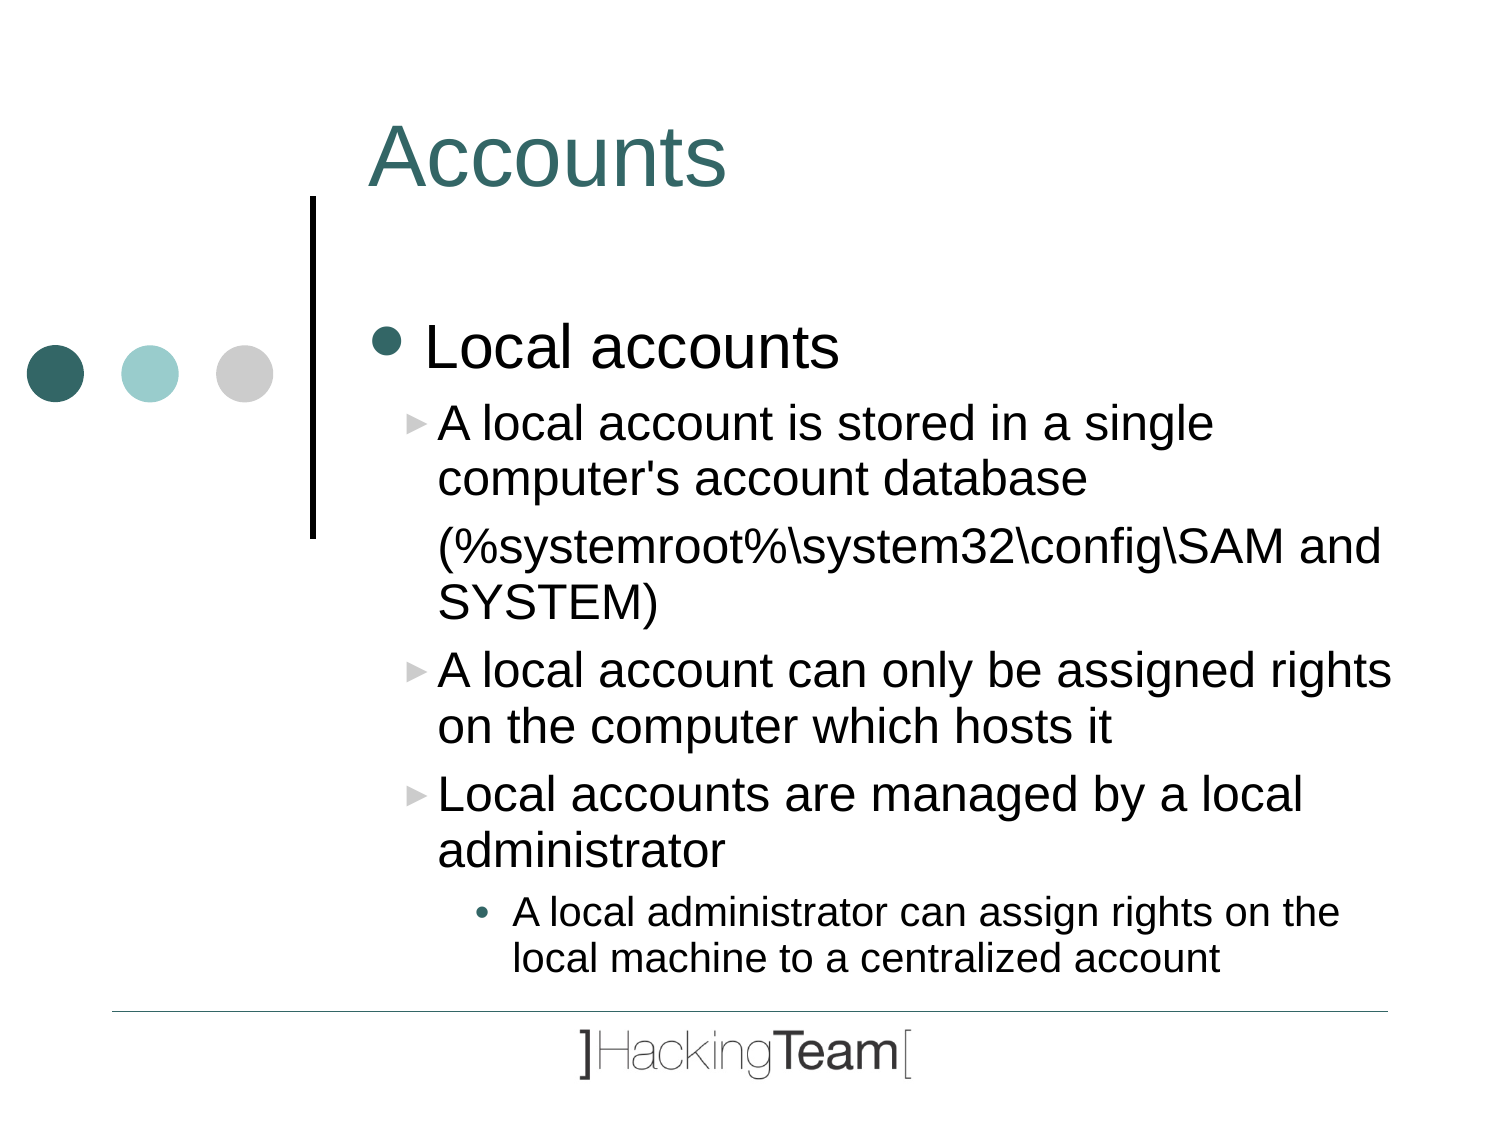

# Accounts
Local accounts
A local account is stored in a single computer's account database
(%systemroot%\system32\config\SAM and SYSTEM)
A local account can only be assigned rights on the computer which hosts it
Local accounts are managed by a local administrator
A local administrator can assign rights on the local machine to a centralized account